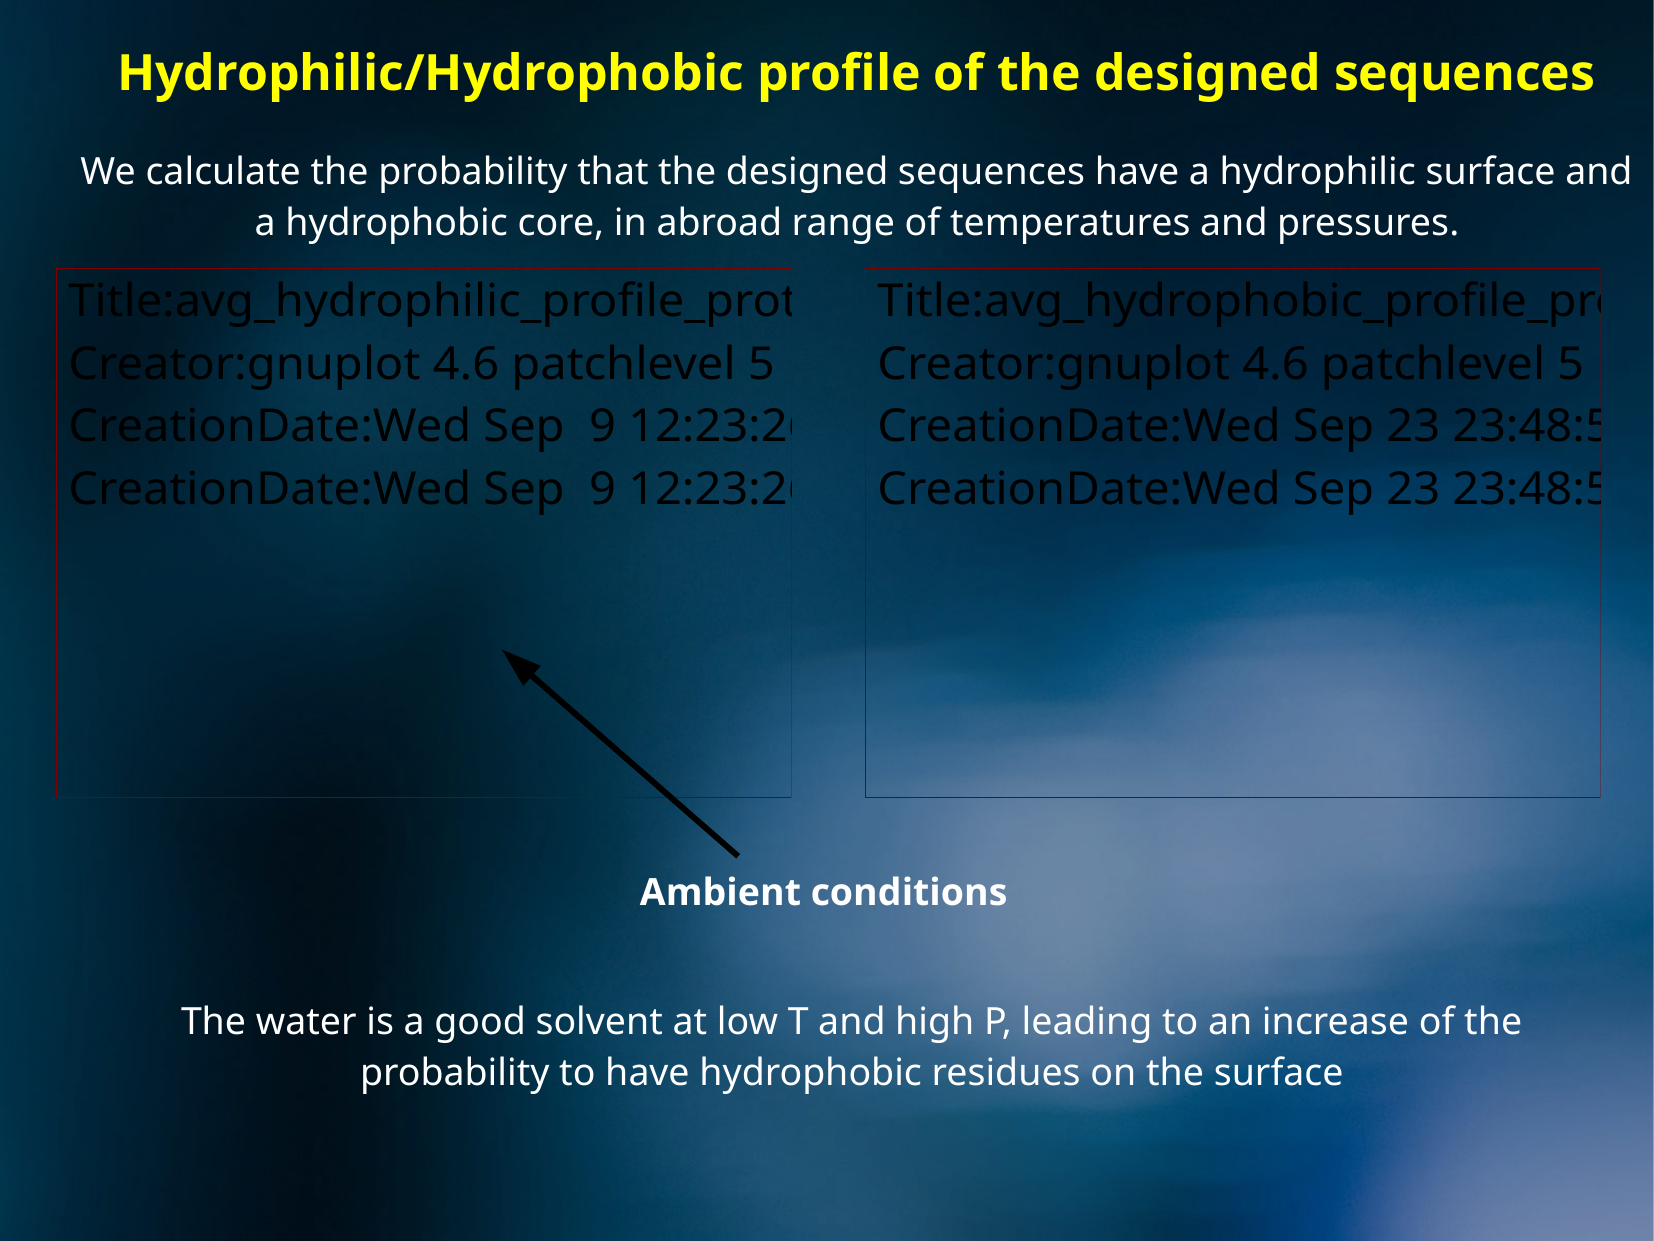

Hydrophilic/Hydrophobic profile of the designed sequences
We calculate the probability that the designed sequences have a hydrophilic surface and
a hydrophobic core, in abroad range of temperatures and pressures.
Ambient conditions
The water is a good solvent at low T and high P, leading to an increase of the
probability to have hydrophobic residues on the surface